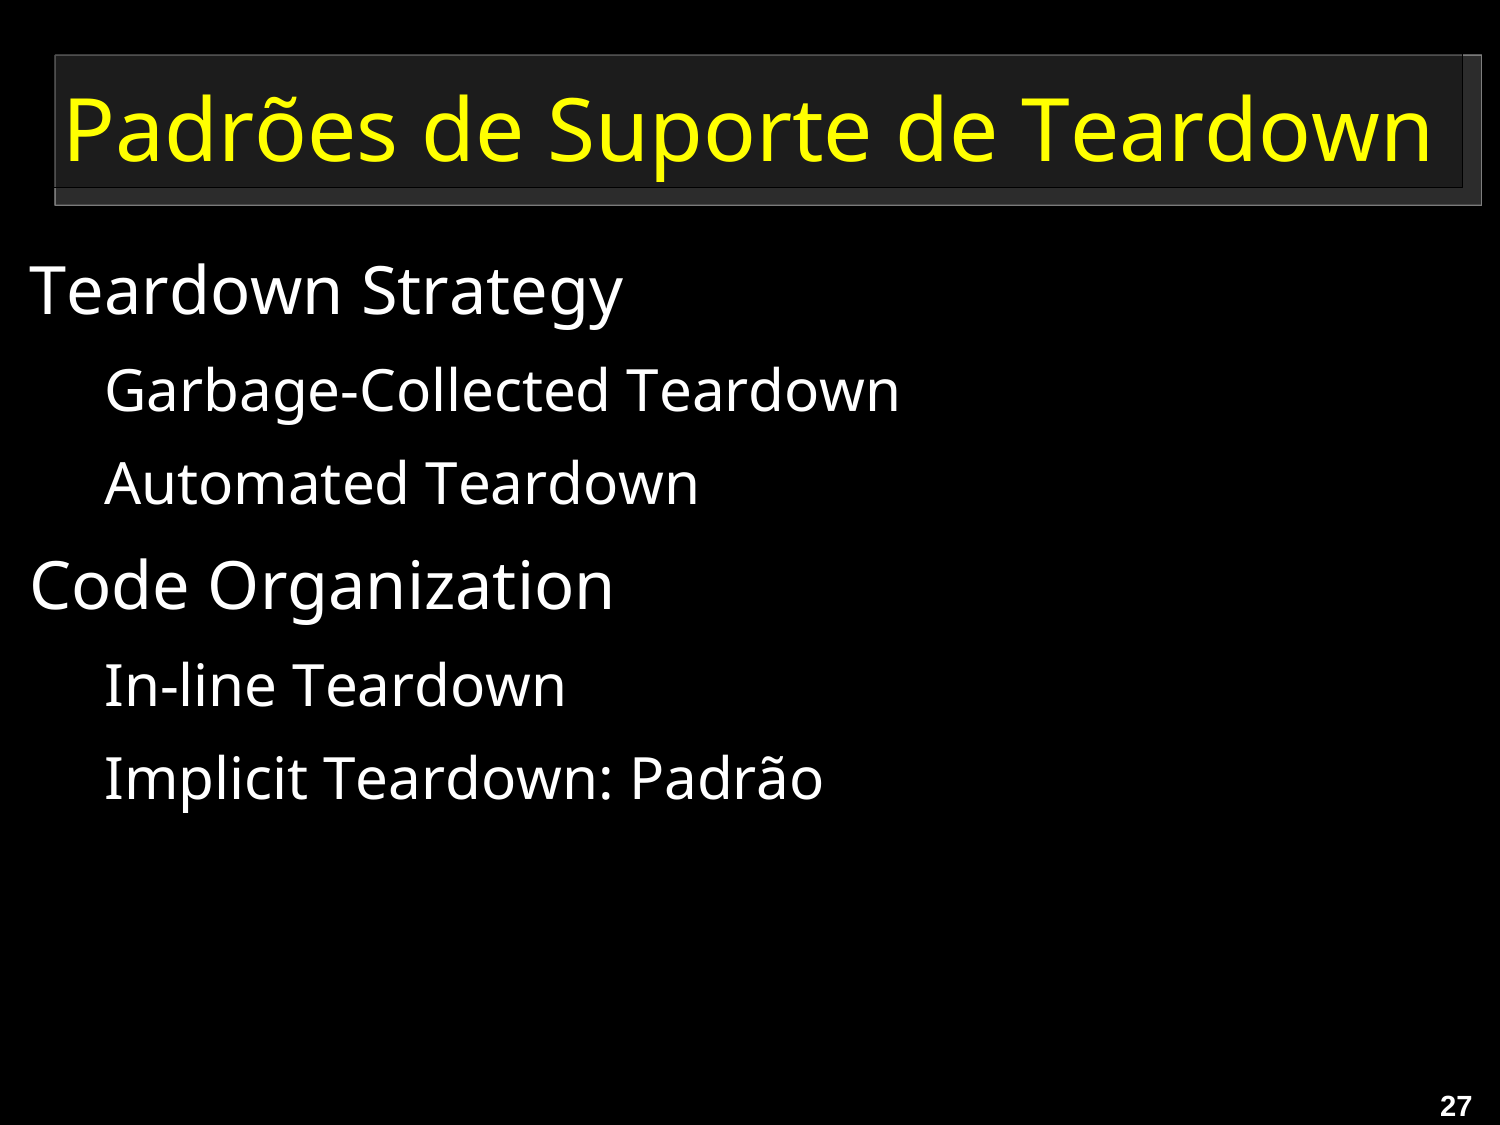

# Padrões de Suporte de Teardown
Teardown Strategy
Garbage-Collected Teardown
Automated Teardown
Code Organization
In-line Teardown
Implicit Teardown: Padrão
27